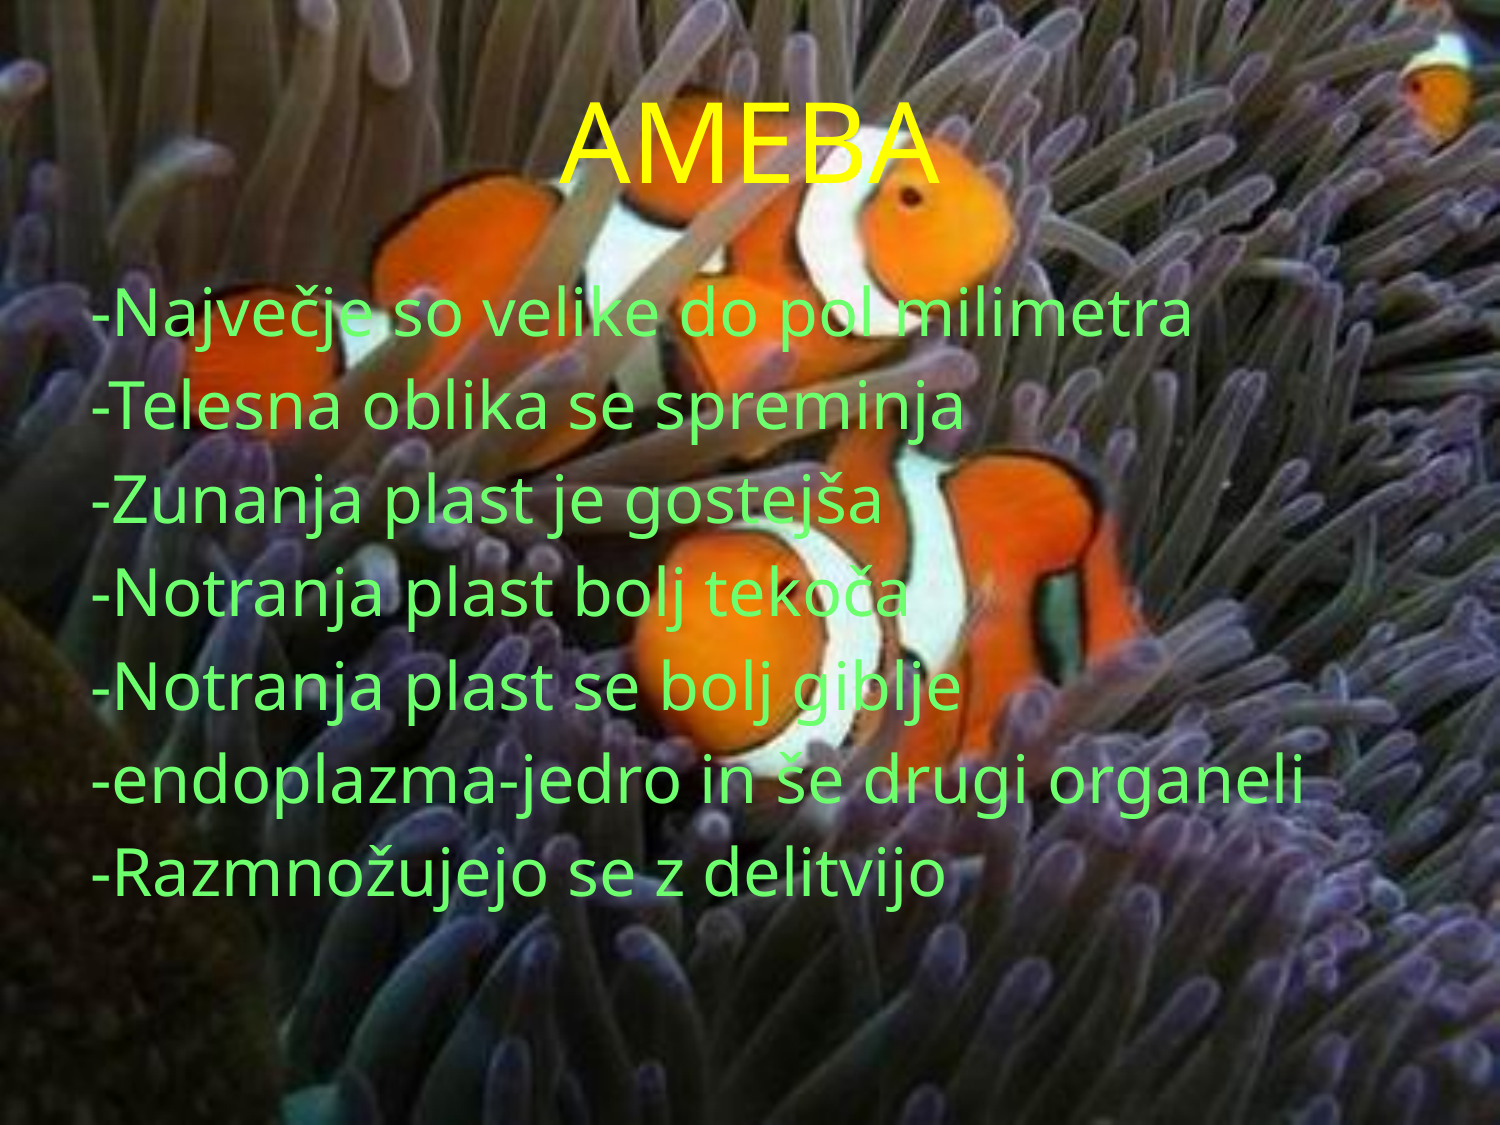

# AMEBA
-Največje so velike do pol milimetra
-Telesna oblika se spreminja
-Zunanja plast je gostejša
-Notranja plast bolj tekoča
-Notranja plast se bolj giblje
-endoplazma-jedro in še drugi organeli
-Razmnožujejo se z delitvijo